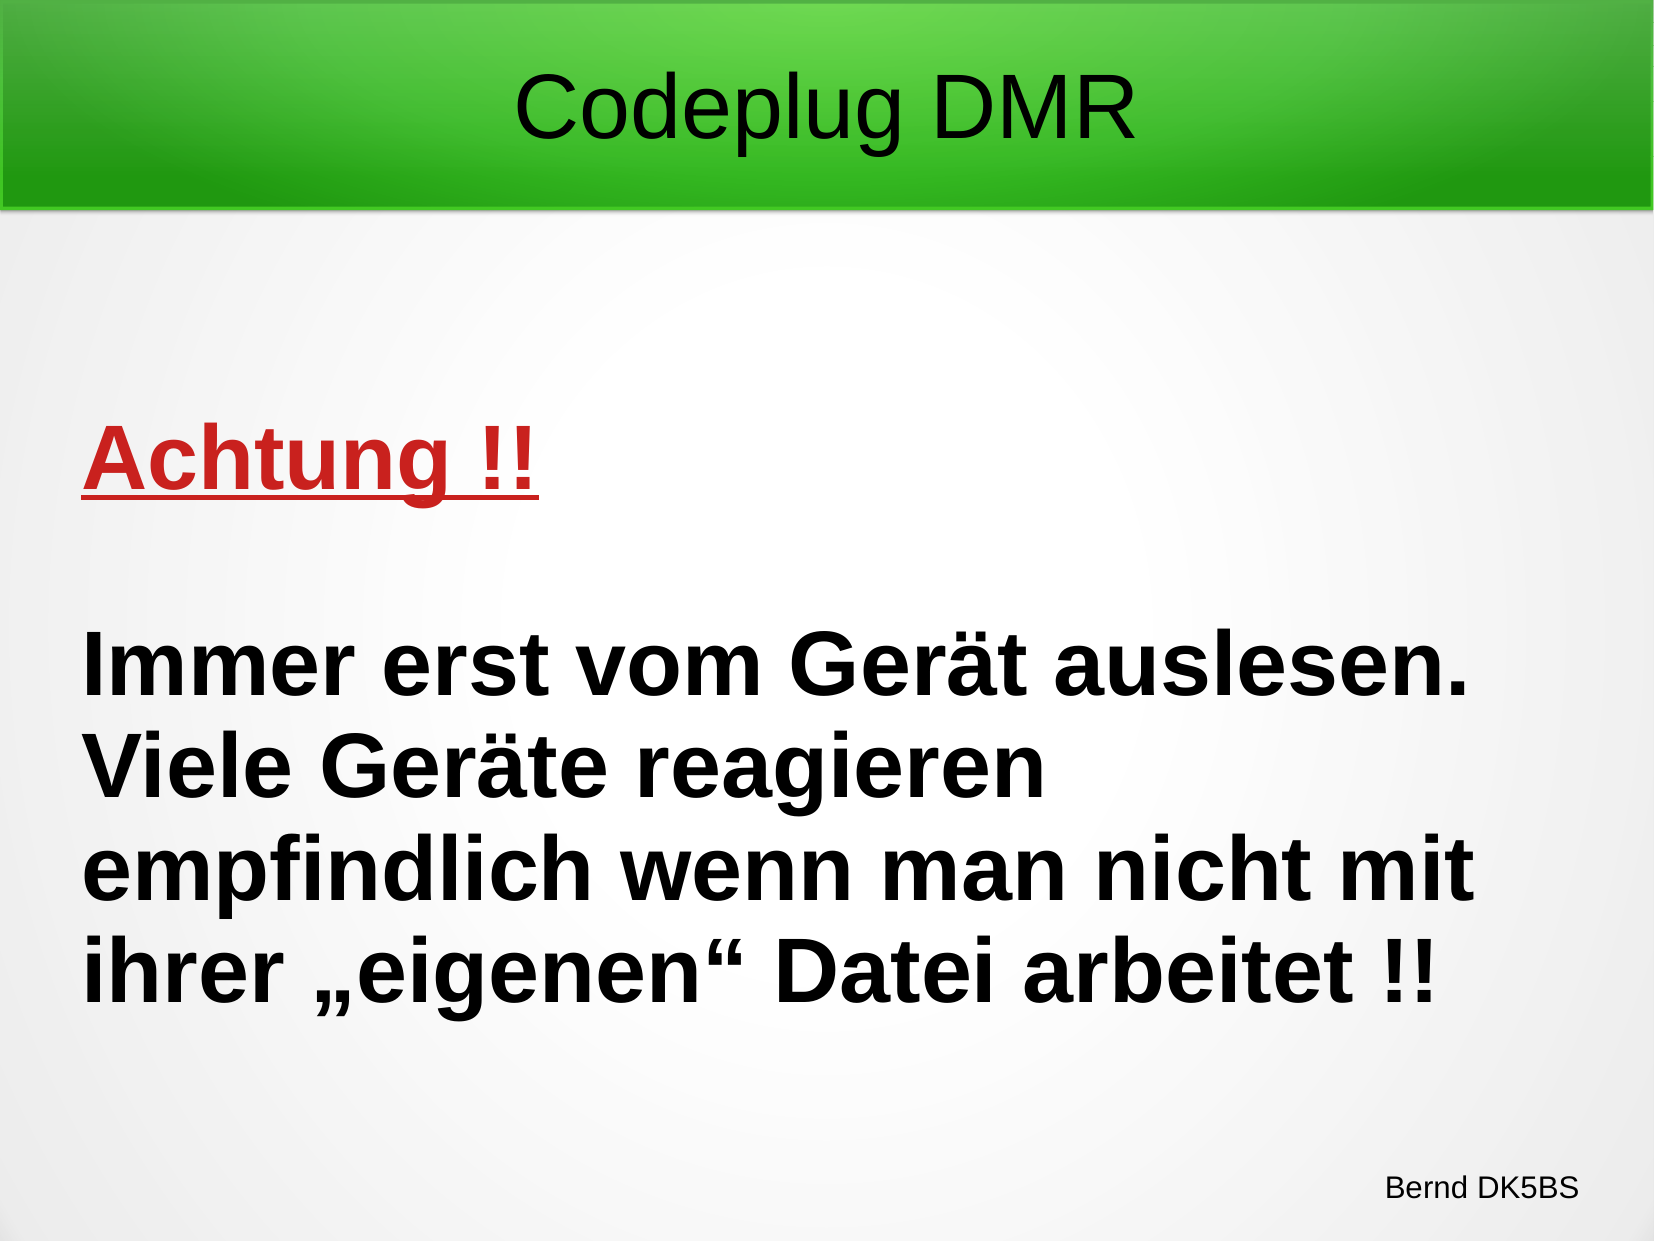

# Codeplug DMR
Achtung !!
Immer erst vom Gerät auslesen. Viele Geräte reagieren empfindlich wenn man nicht mit ihrer „eigenen“ Datei arbeitet !!
Bernd DK5BS